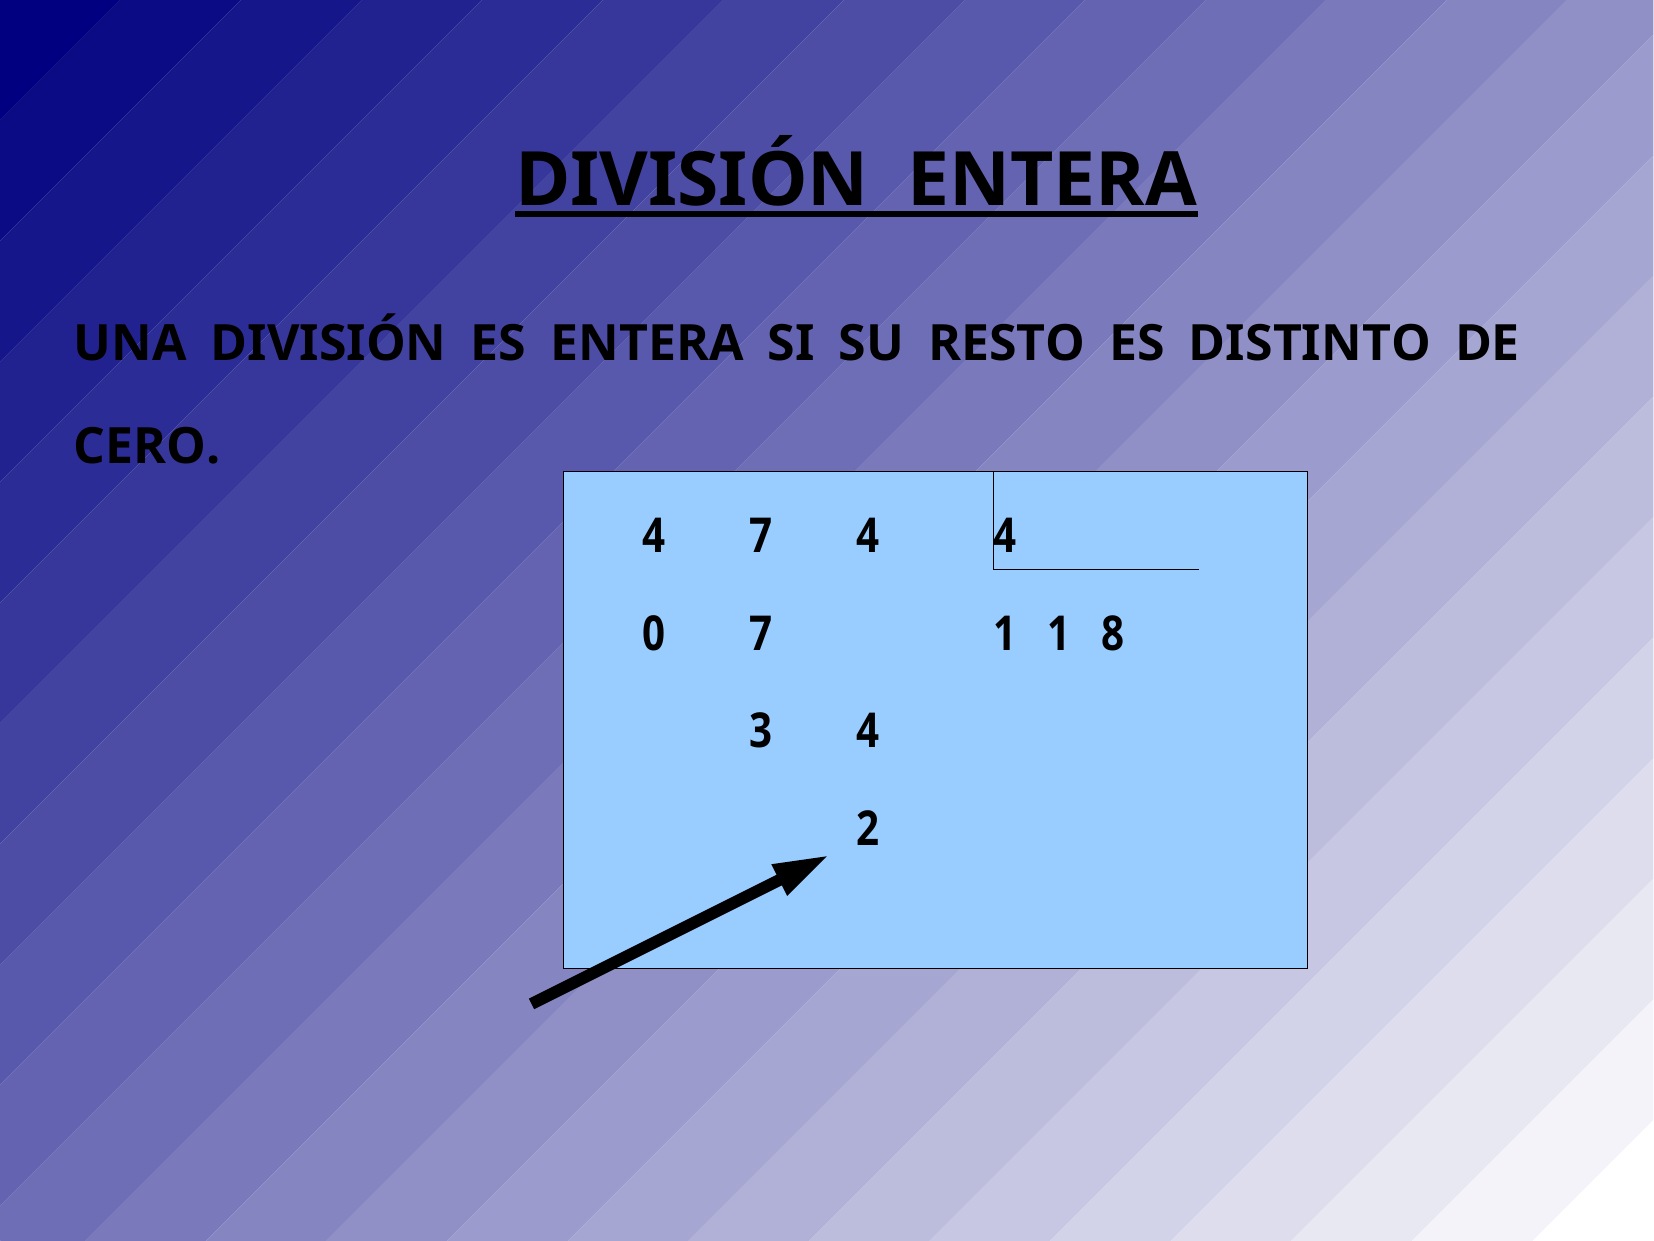

DIVISIÓN ENTERA
UNA DIVISIÓN ES ENTERA SI SU RESTO ES DISTINTO DE CERO.